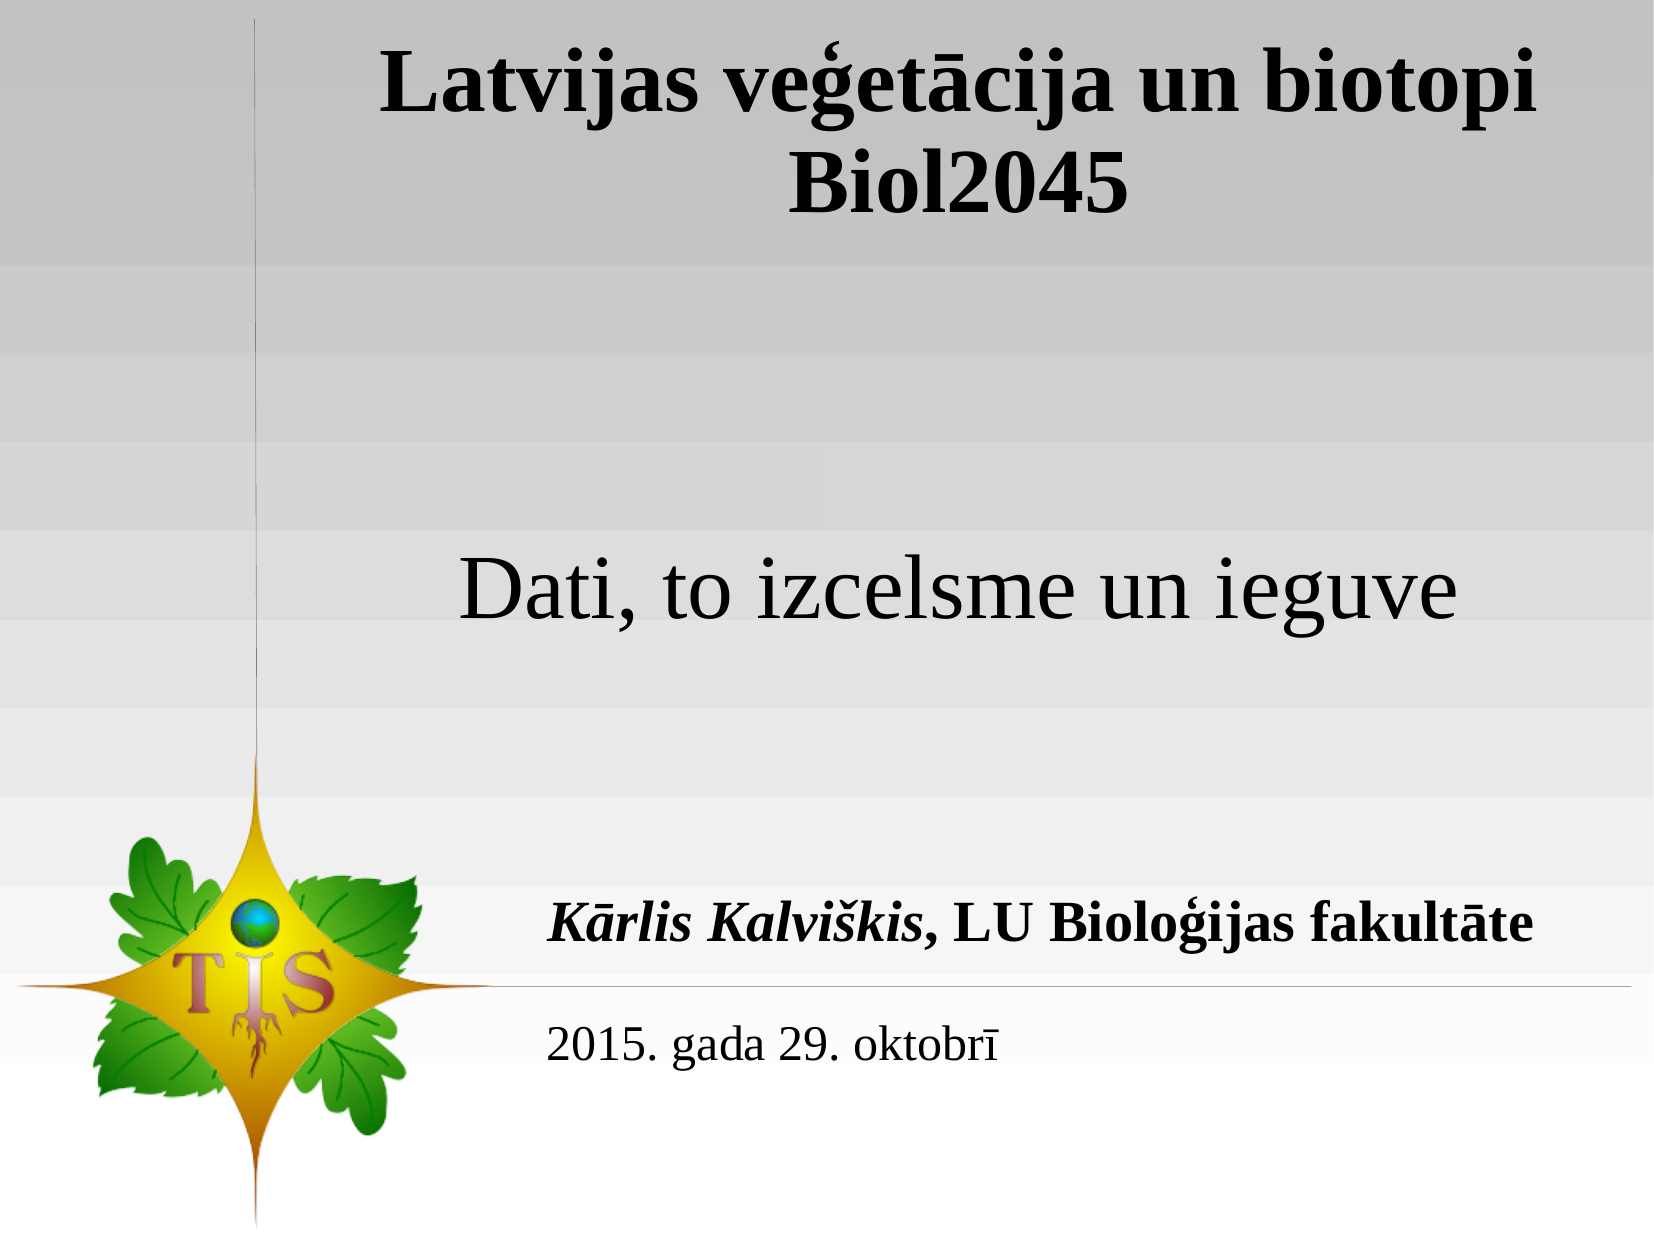

# Dati, to izcelsme un ieguve
2015. gada 29. oktobrī